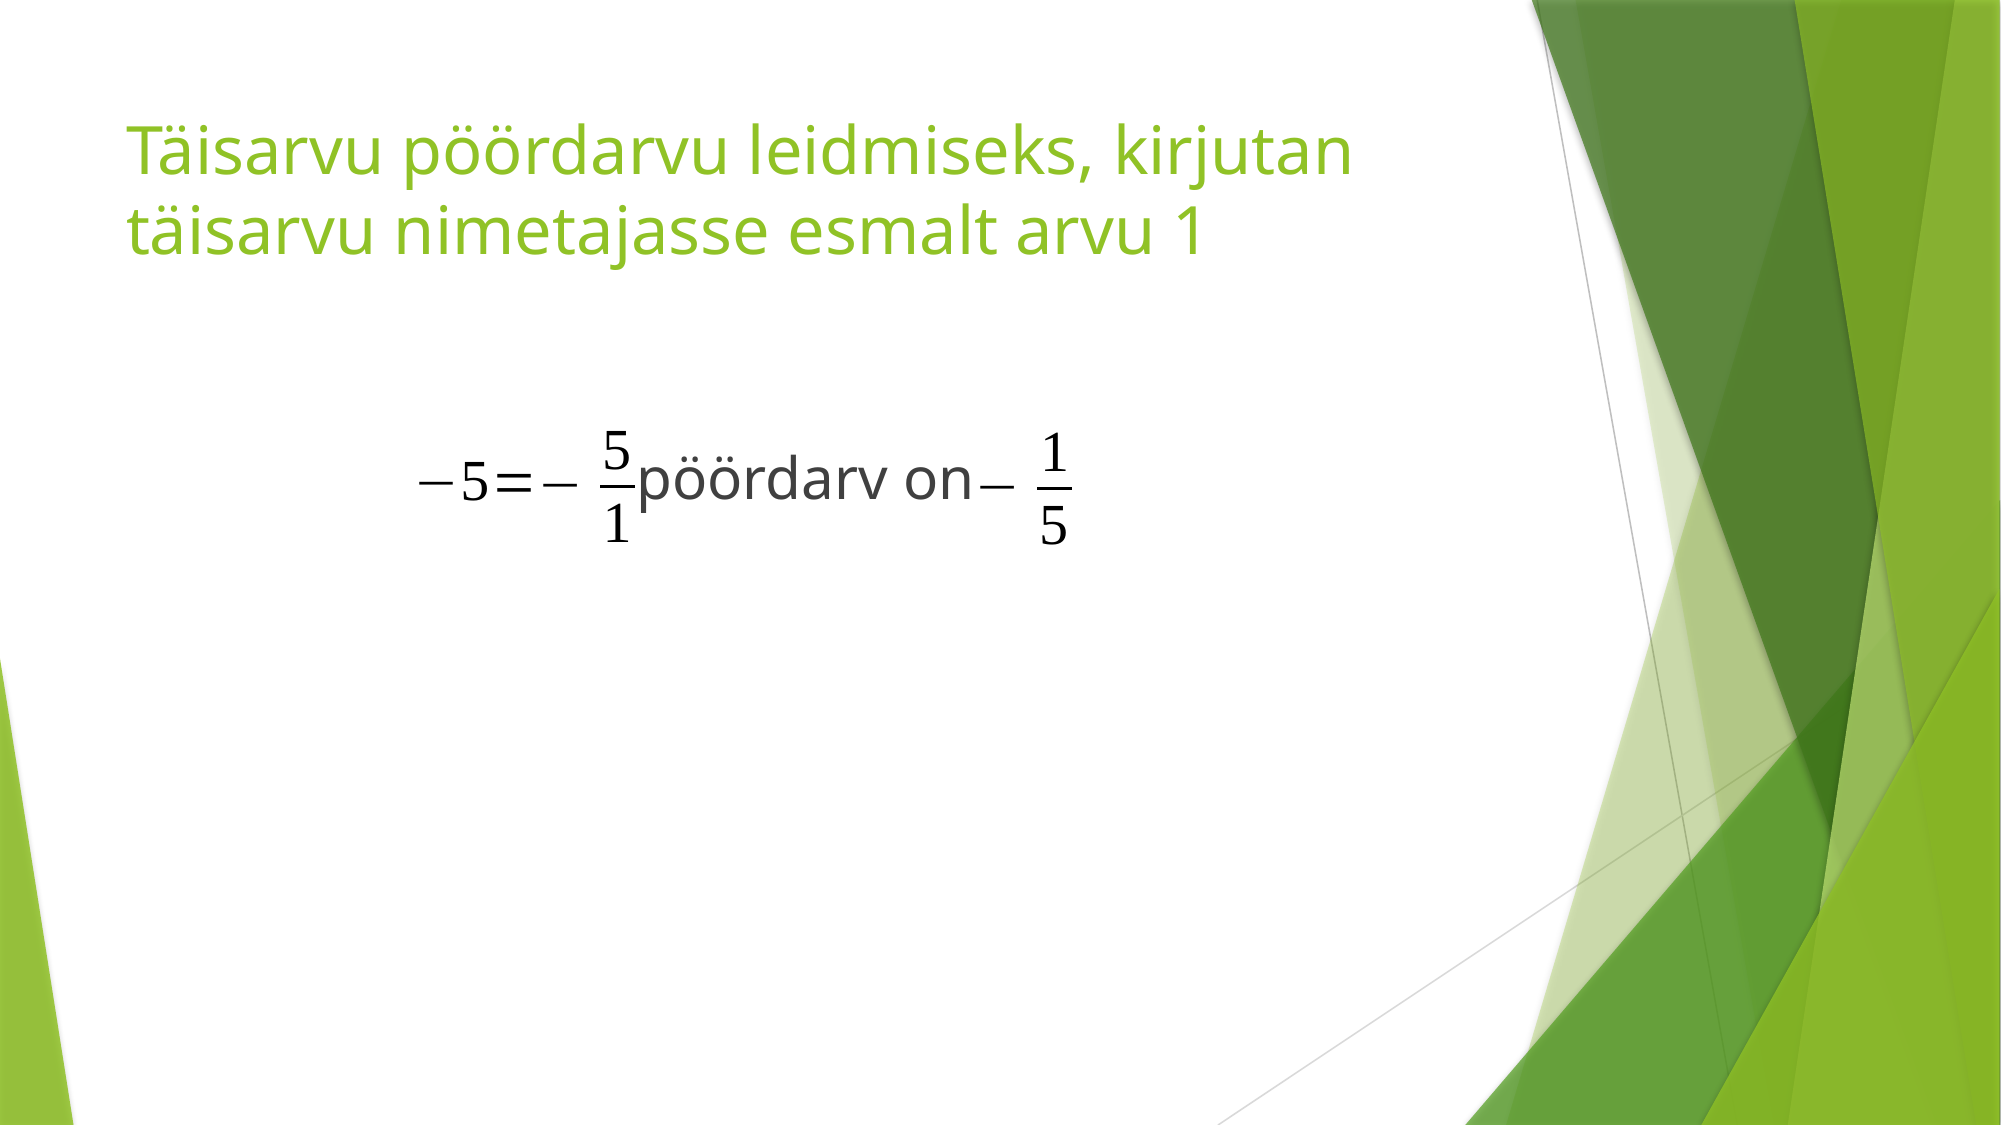

# Täisarvu pöördarvu leidmiseks, kirjutan täisarvu nimetajasse esmalt arvu 1
 pöördarv on